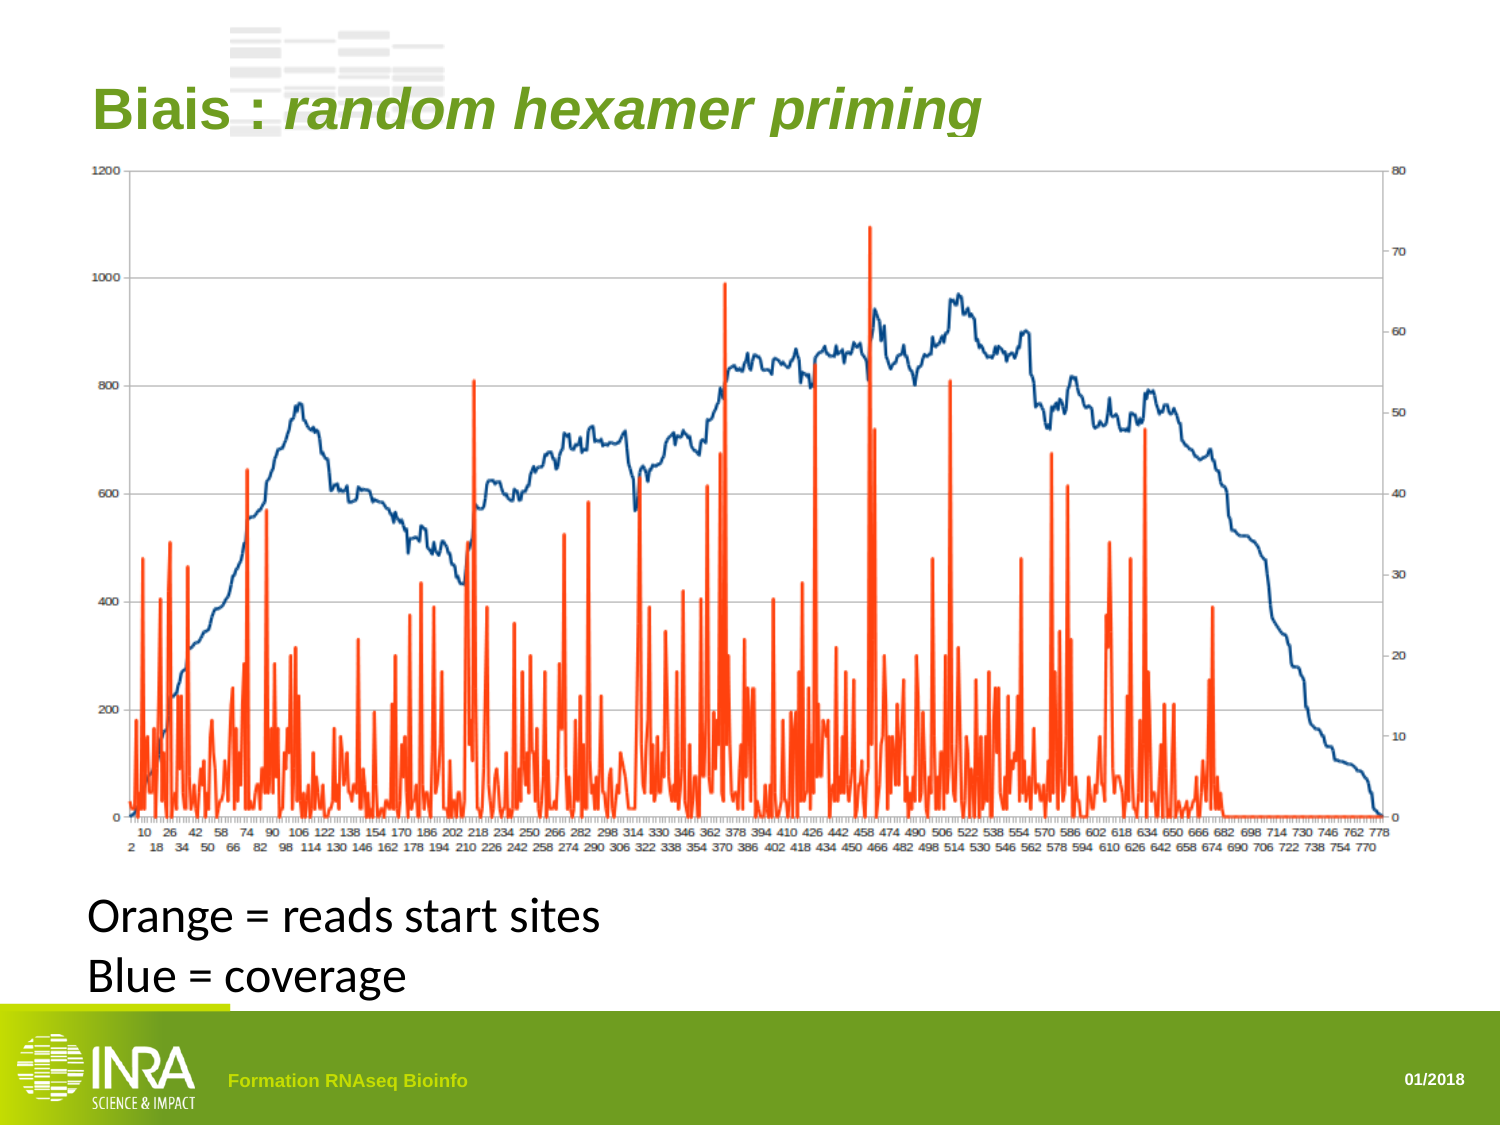

Biais : random hexamer priming
Orange = reads start sites
Blue = coverage